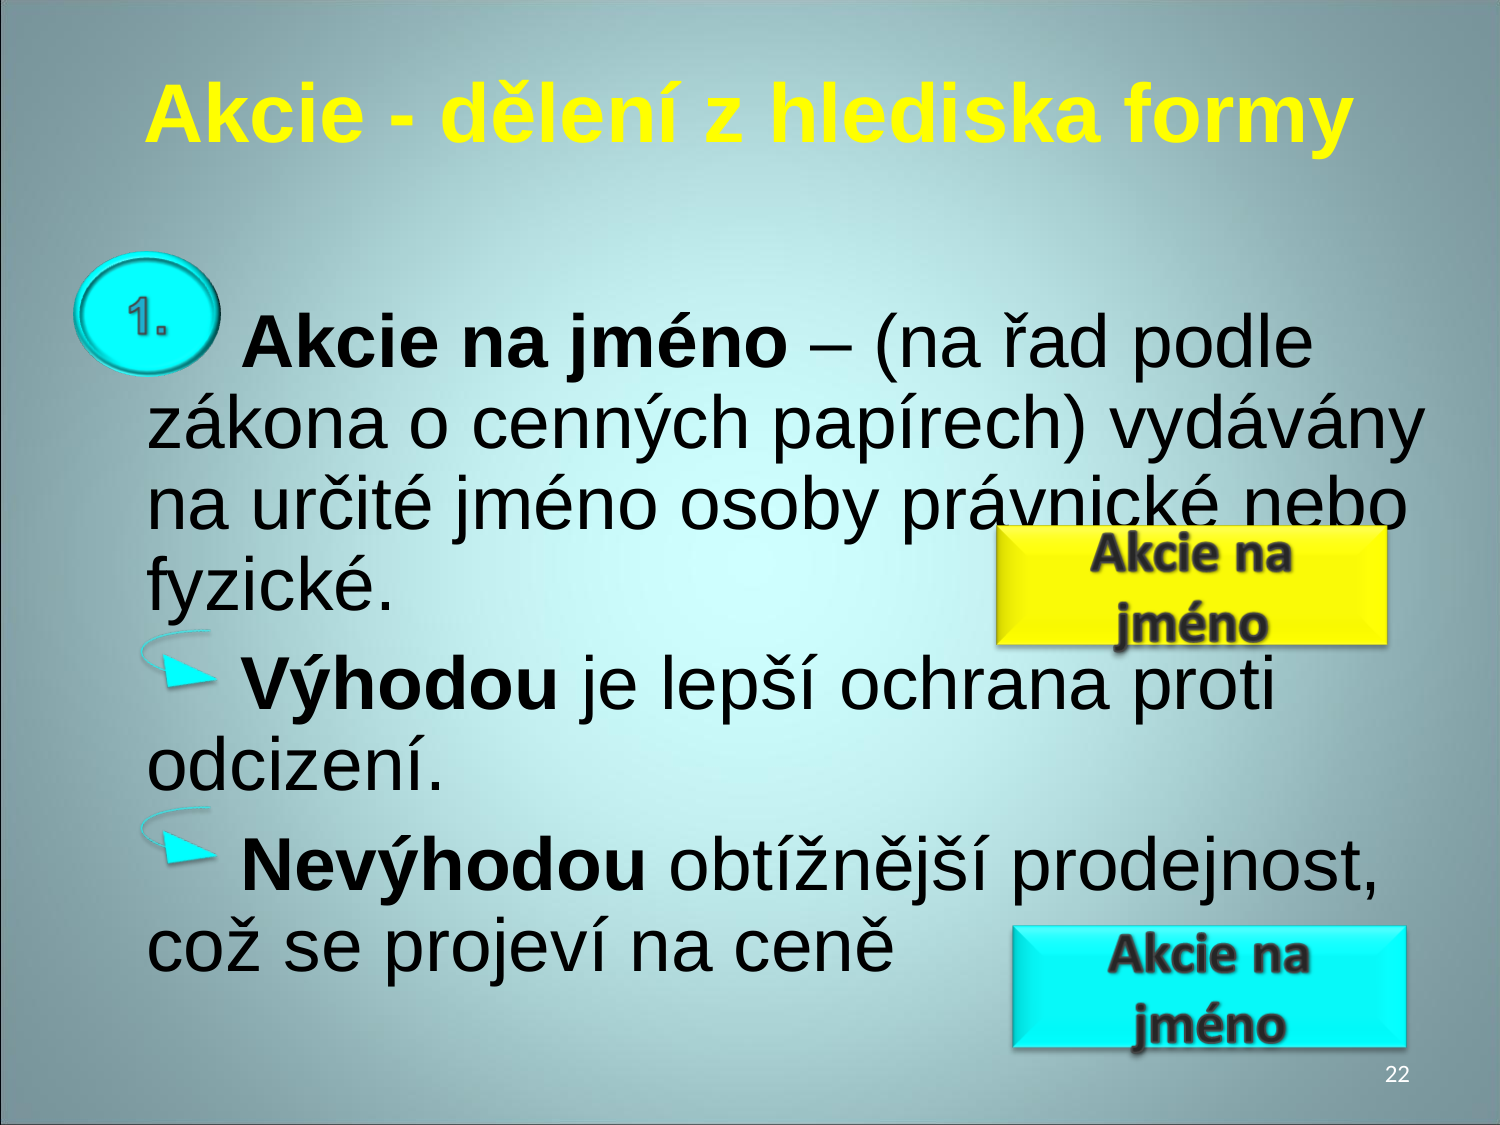

# Akcie - dělení z hlediska formy
		Akcie na jméno – (na řad podle zákona o cenných papírech) vydávány na určité jméno osoby právnické nebo fyzické.
		Výhodou je lepší ochrana proti odcizení.
		Nevýhodou obtížnější prodejnost, což se projeví na ceně